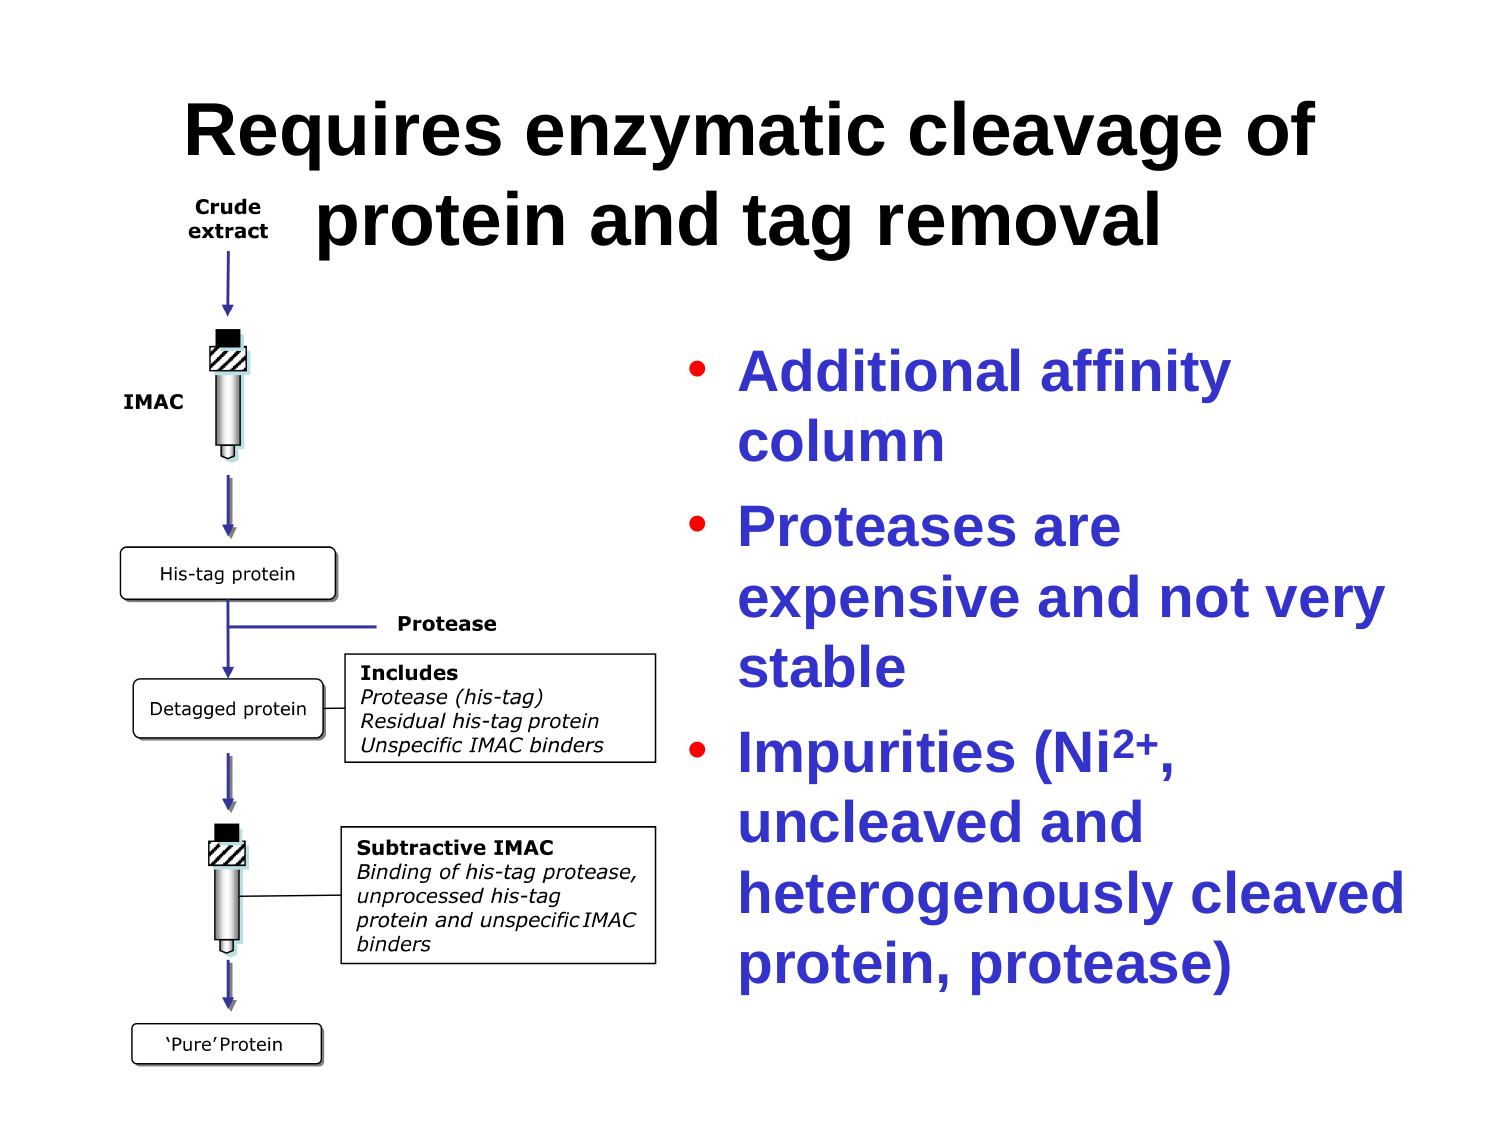

Requires enzymatic cleavage of protein and tag removal
# Additional affinity column
Proteases are expensive and not very stable
Impurities (Ni2+, uncleaved and heterogenously cleaved protein, protease)